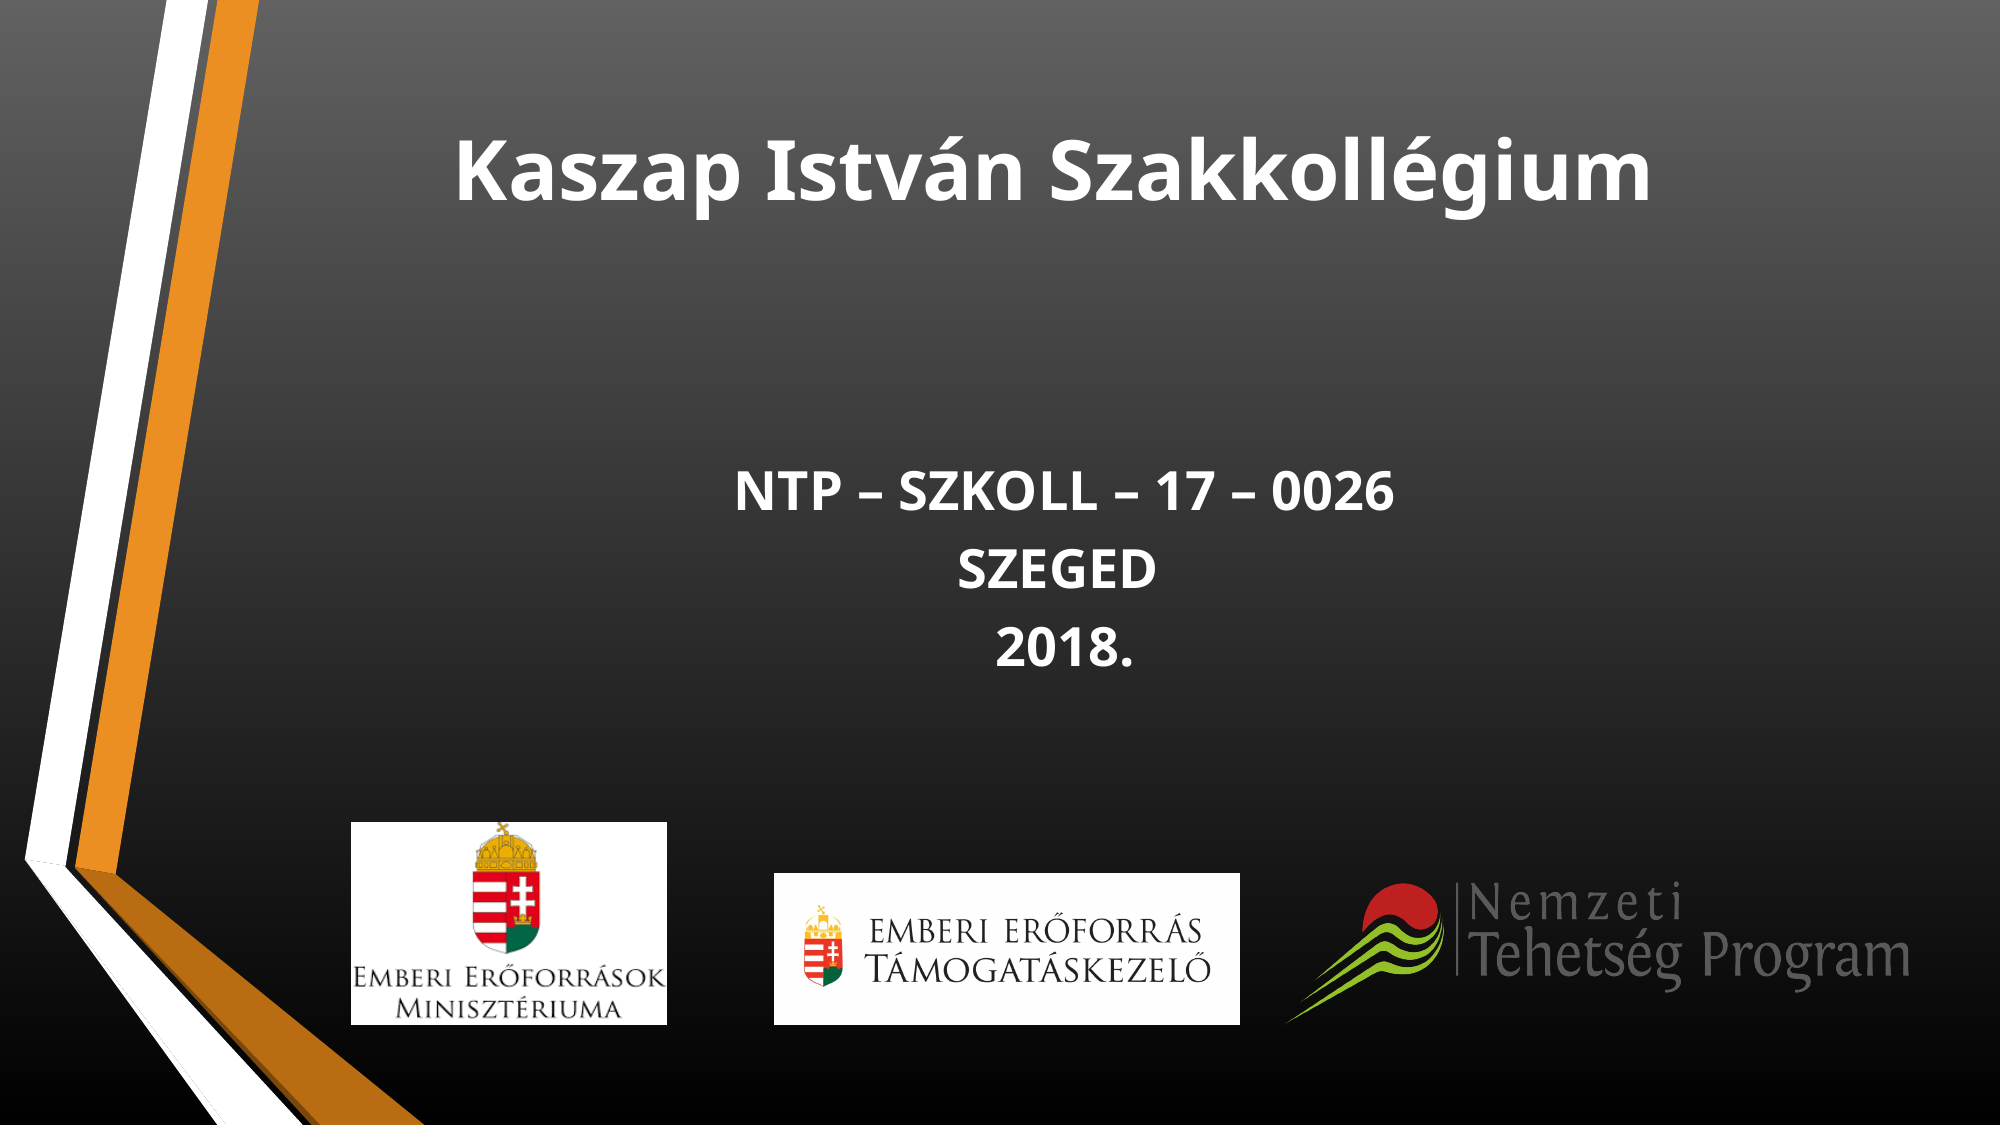

# Kaszap István Szakkollégium
NTP – SZKOLL – 17 – 0026
SZEGED
2018.